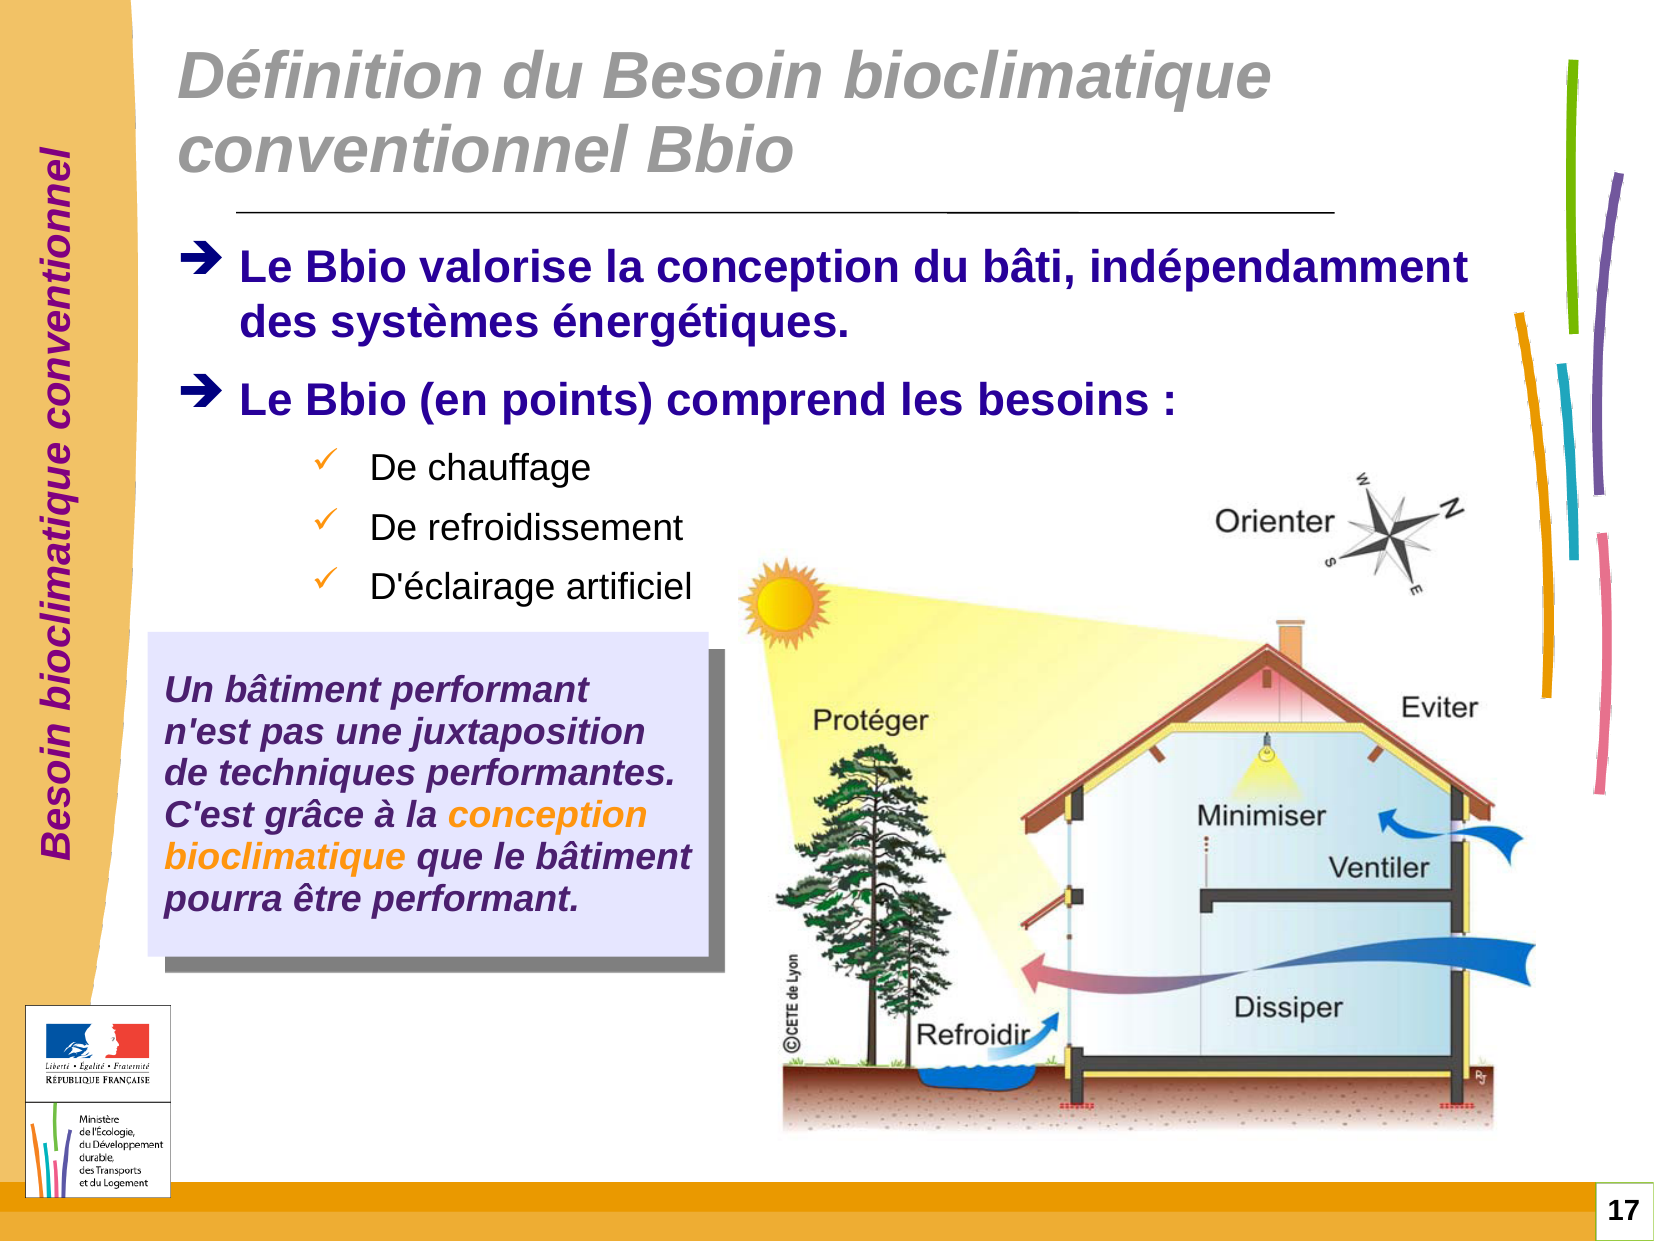

Définition du Besoin bioclimatique conventionnel Bbio
# Le Bbio valorise la conception du bâti, indépendamment des systèmes énergétiques.
Le Bbio (en points) comprend les besoins :
 De chauffage
 De refroidissement
 D'éclairage artificiel
Besoin bioclimatique conventionnel
Un bâtiment performant
n'est pas une juxtaposition
de techniques performantes.
C'est grâce à la conception bioclimatique que le bâtiment pourra être performant.
17